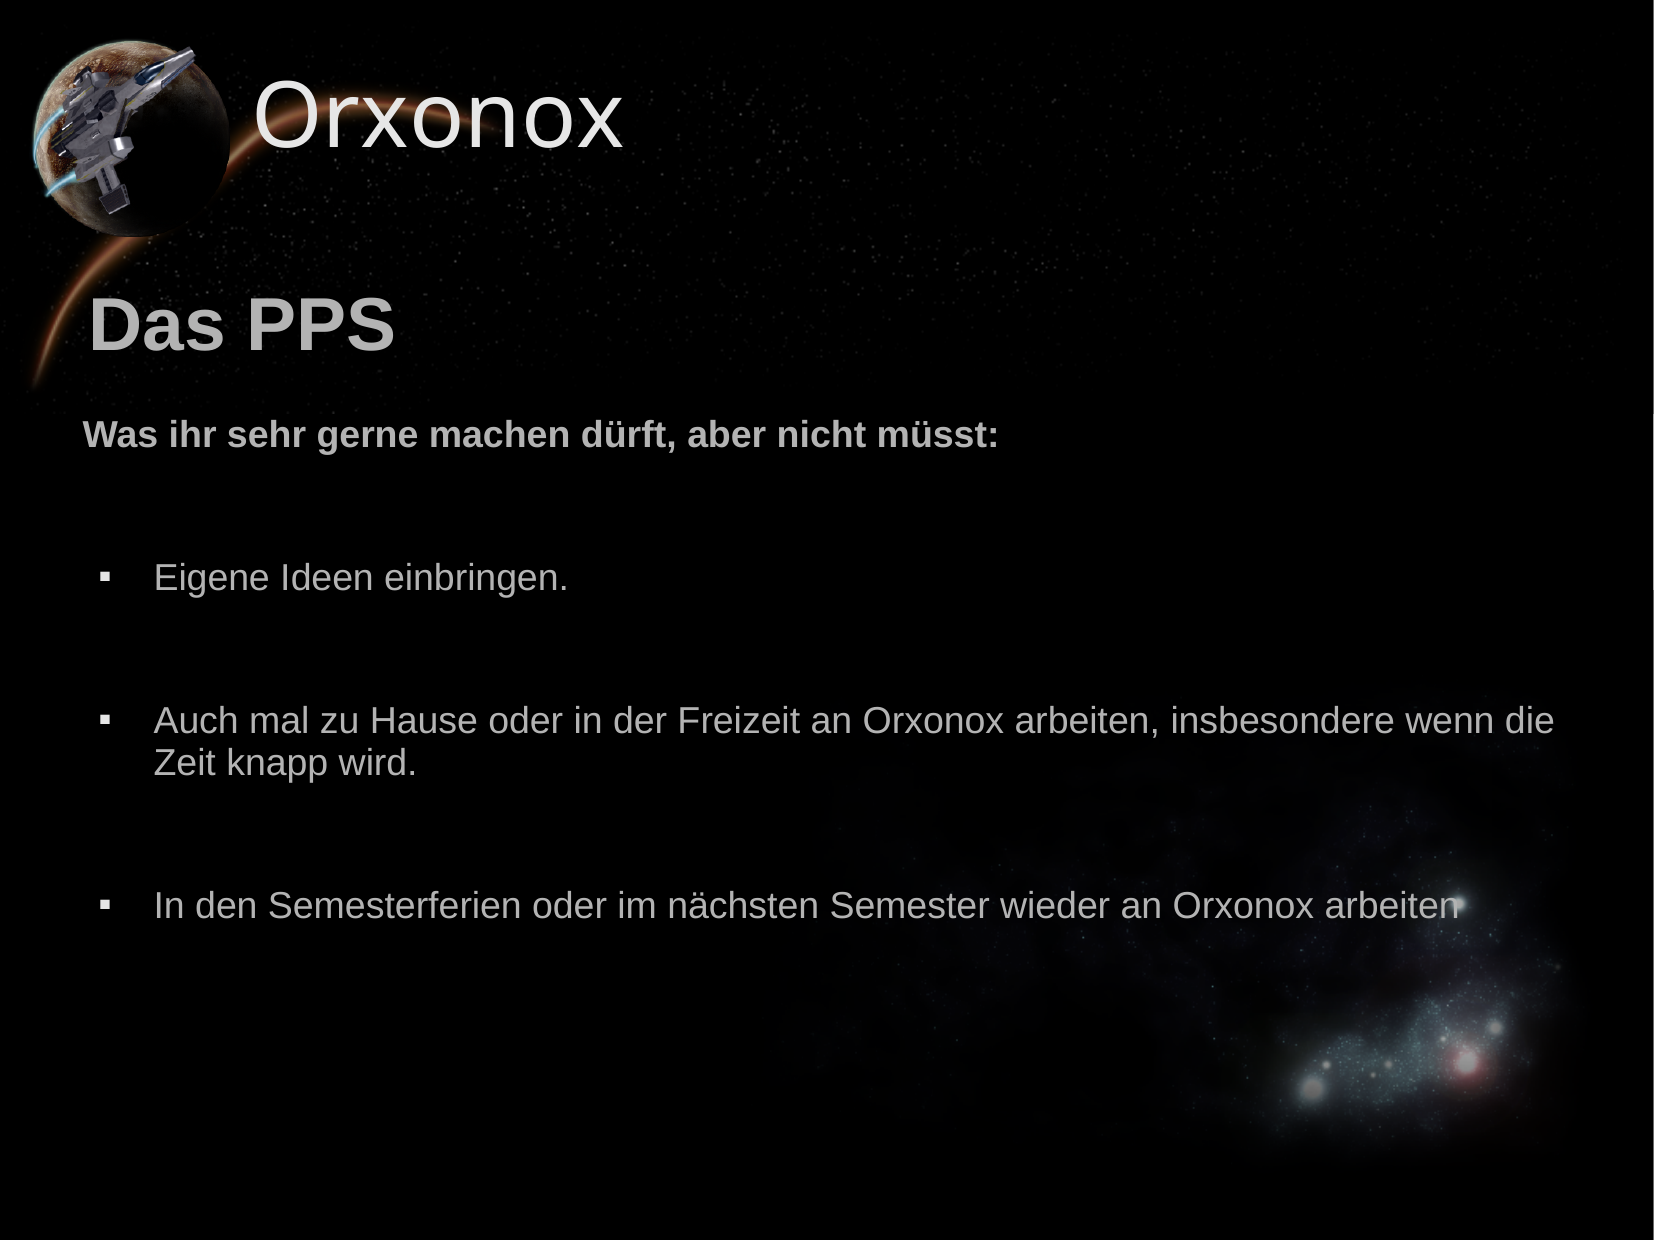

# Das PPS
Was ihr sehr gerne machen dürft, aber nicht müsst:
Eigene Ideen einbringen.
Auch mal zu Hause oder in der Freizeit an Orxonox arbeiten, insbesondere wenn die Zeit knapp wird.
In den Semesterferien oder im nächsten Semester wieder an Orxonox arbeiten